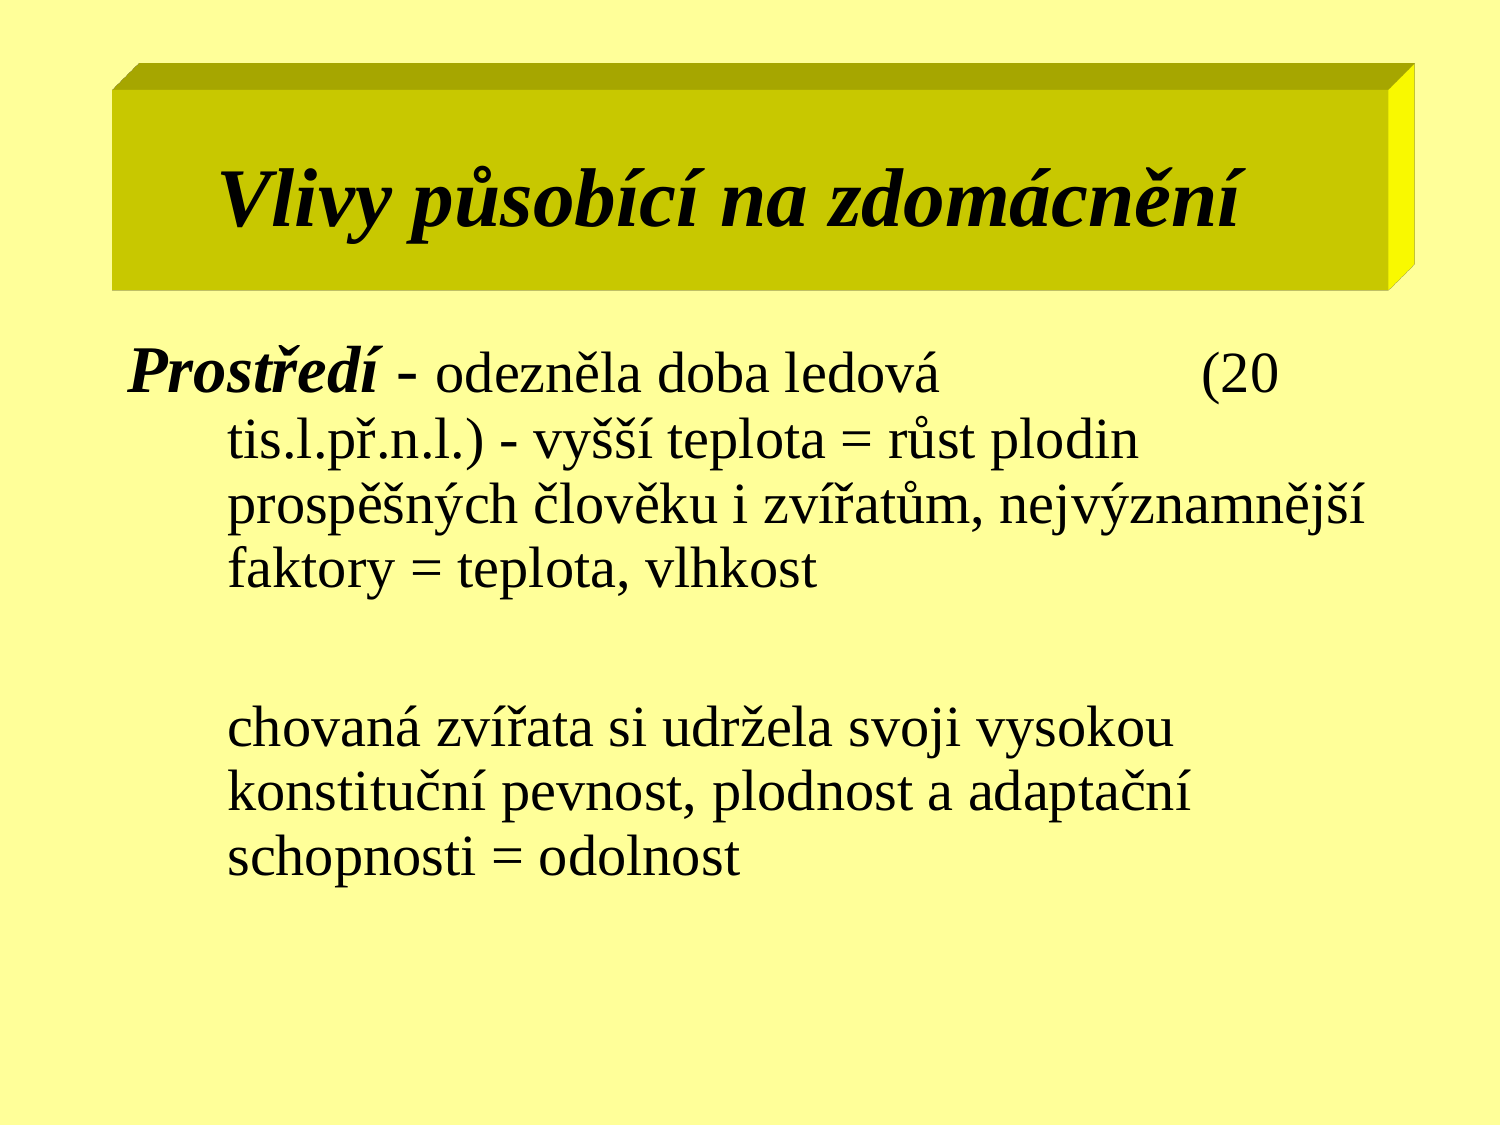

# Vlivy působící na zdomácnění
Prostředí - odezněla doba ledová (20 tis.l.př.n.l.) - vyšší teplota = růst plodin prospěšných člověku i zvířatům, nejvýznamnější faktory = teplota, vlhkost
	chovaná zvířata si udržela svoji vysokou konstituční pevnost, plodnost a adaptační schopnosti = odolnost